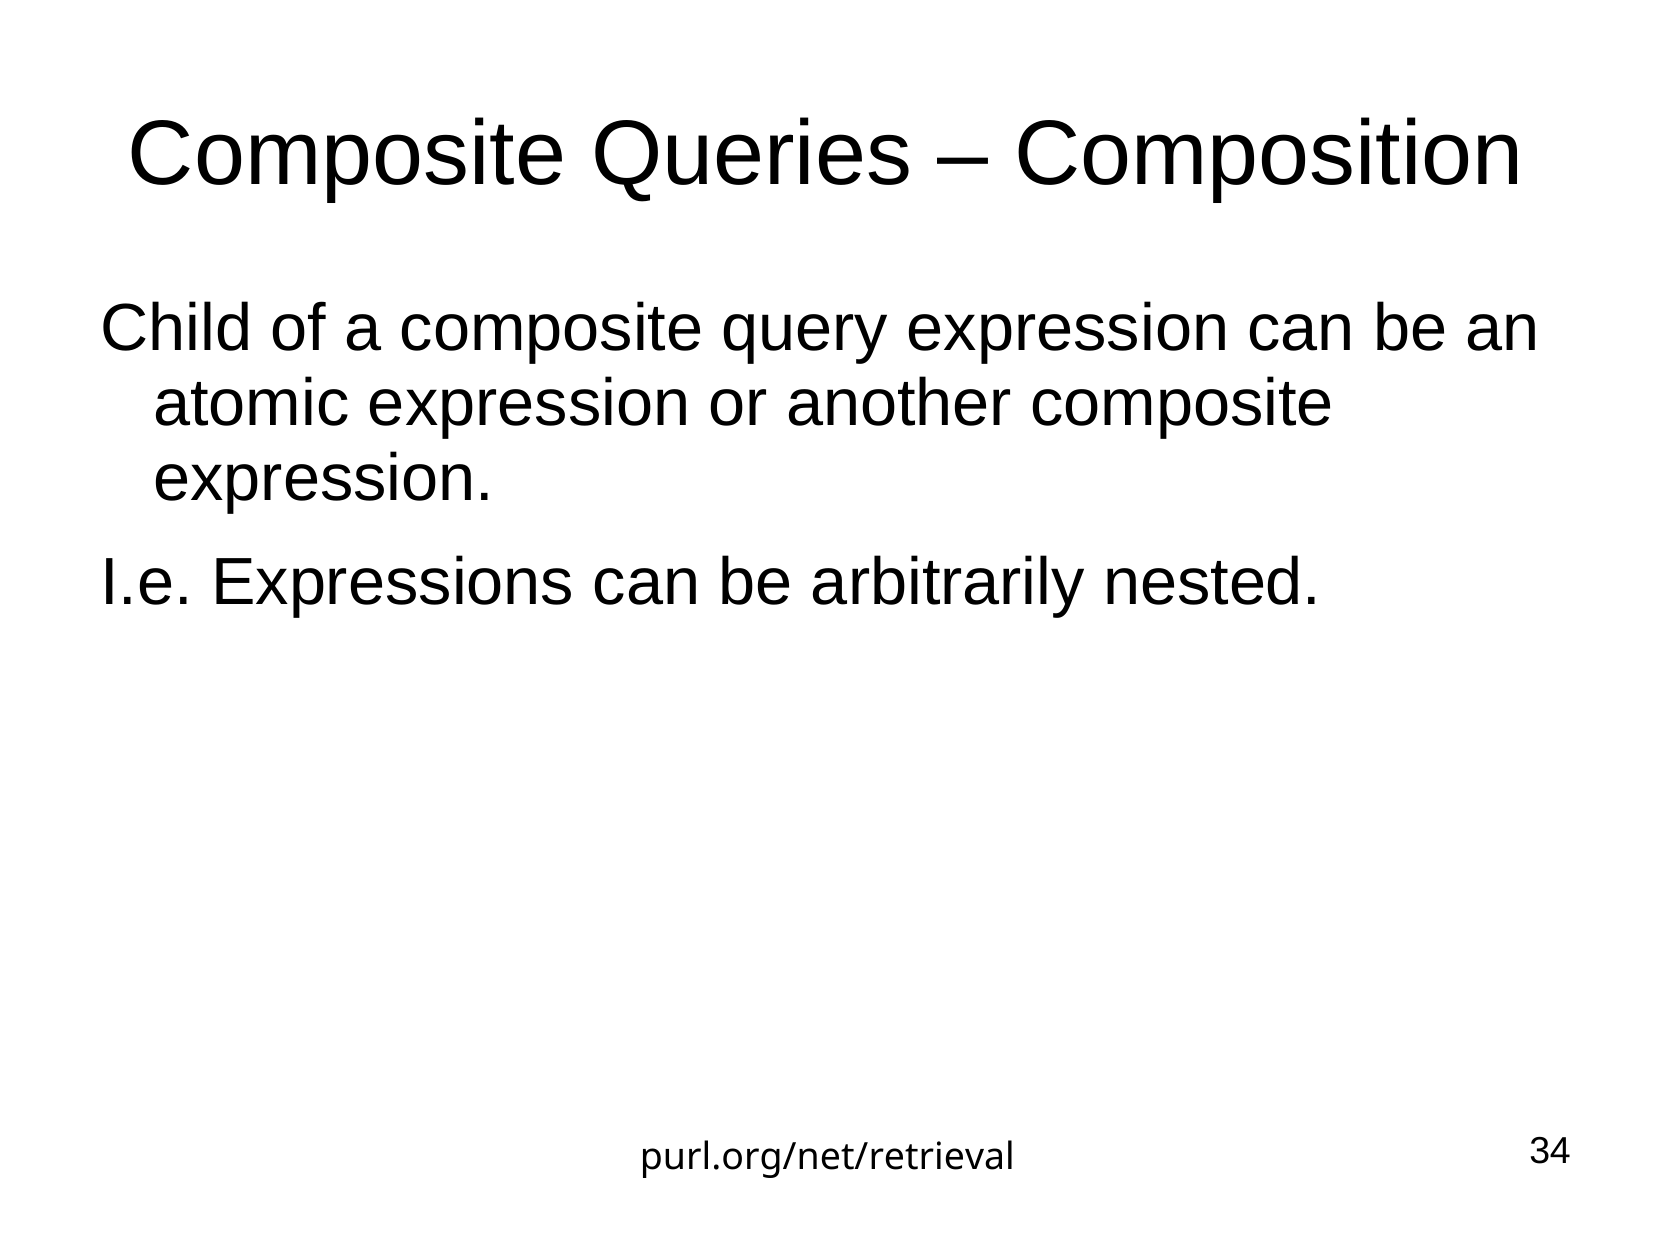

# Composite Queries – Composition
Child of a composite query expression can be an atomic expression or another composite expression.
I.e. Expressions can be arbitrarily nested.
purl.org/net/retrieval
34